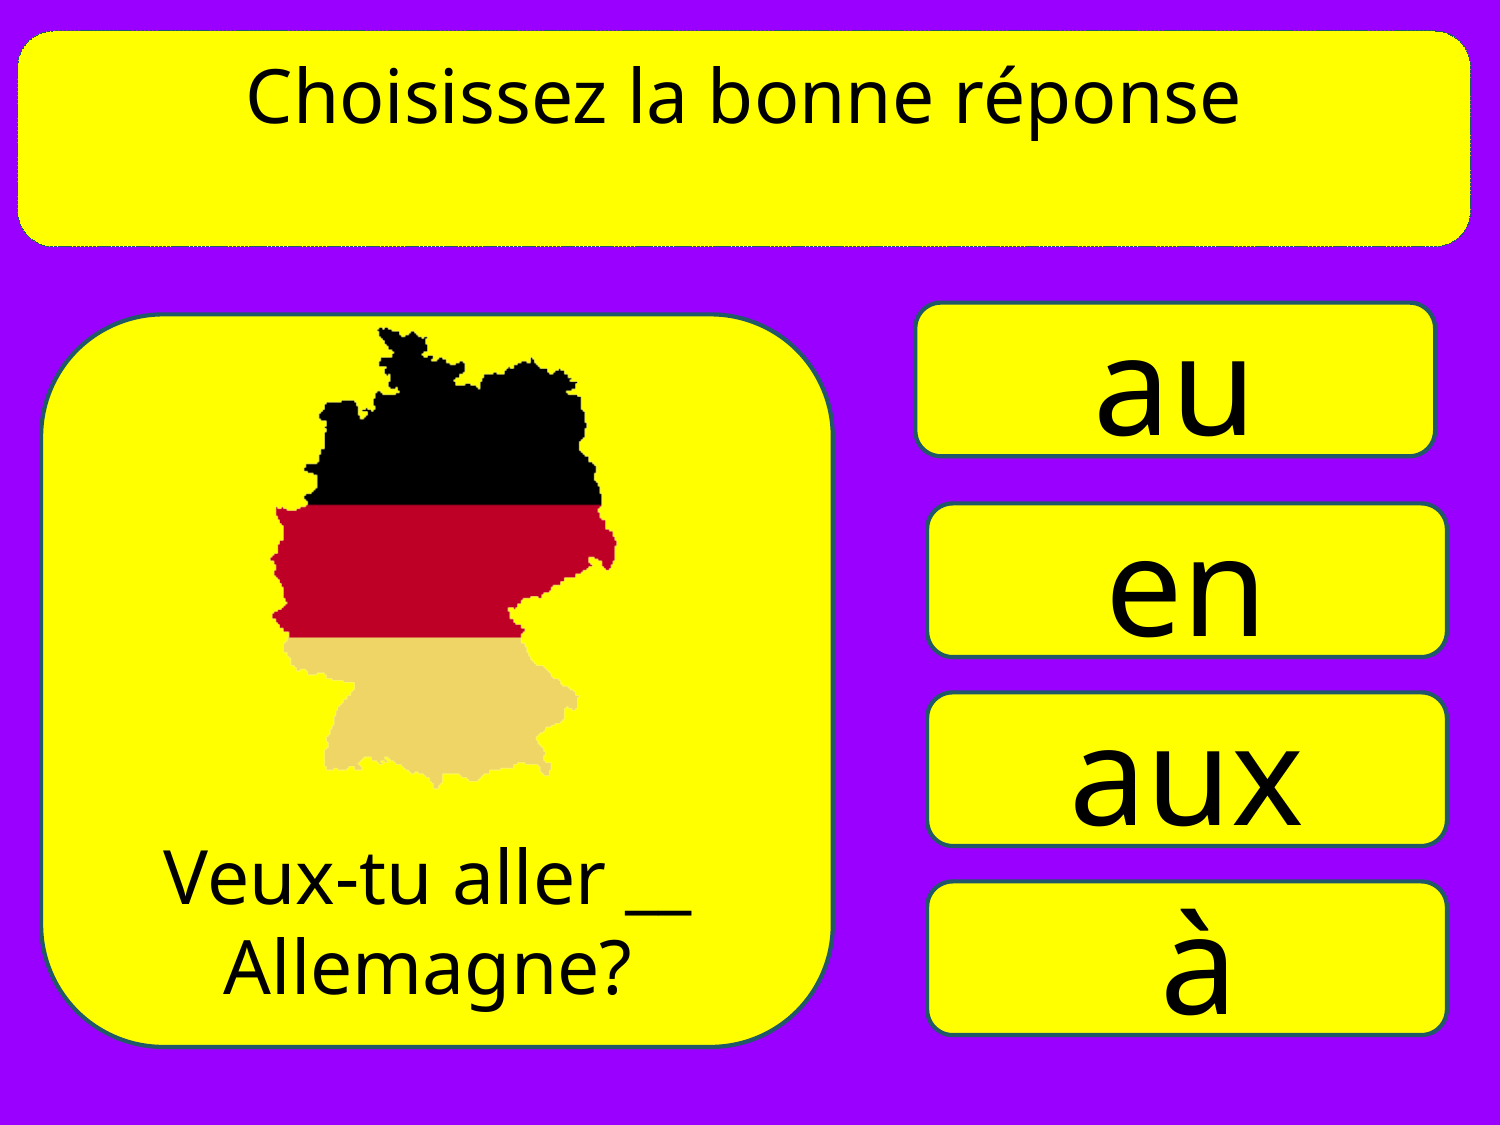

Choisissez la bonne réponse
au
en
aux
Veux-tu aller __ Allemagne?
à